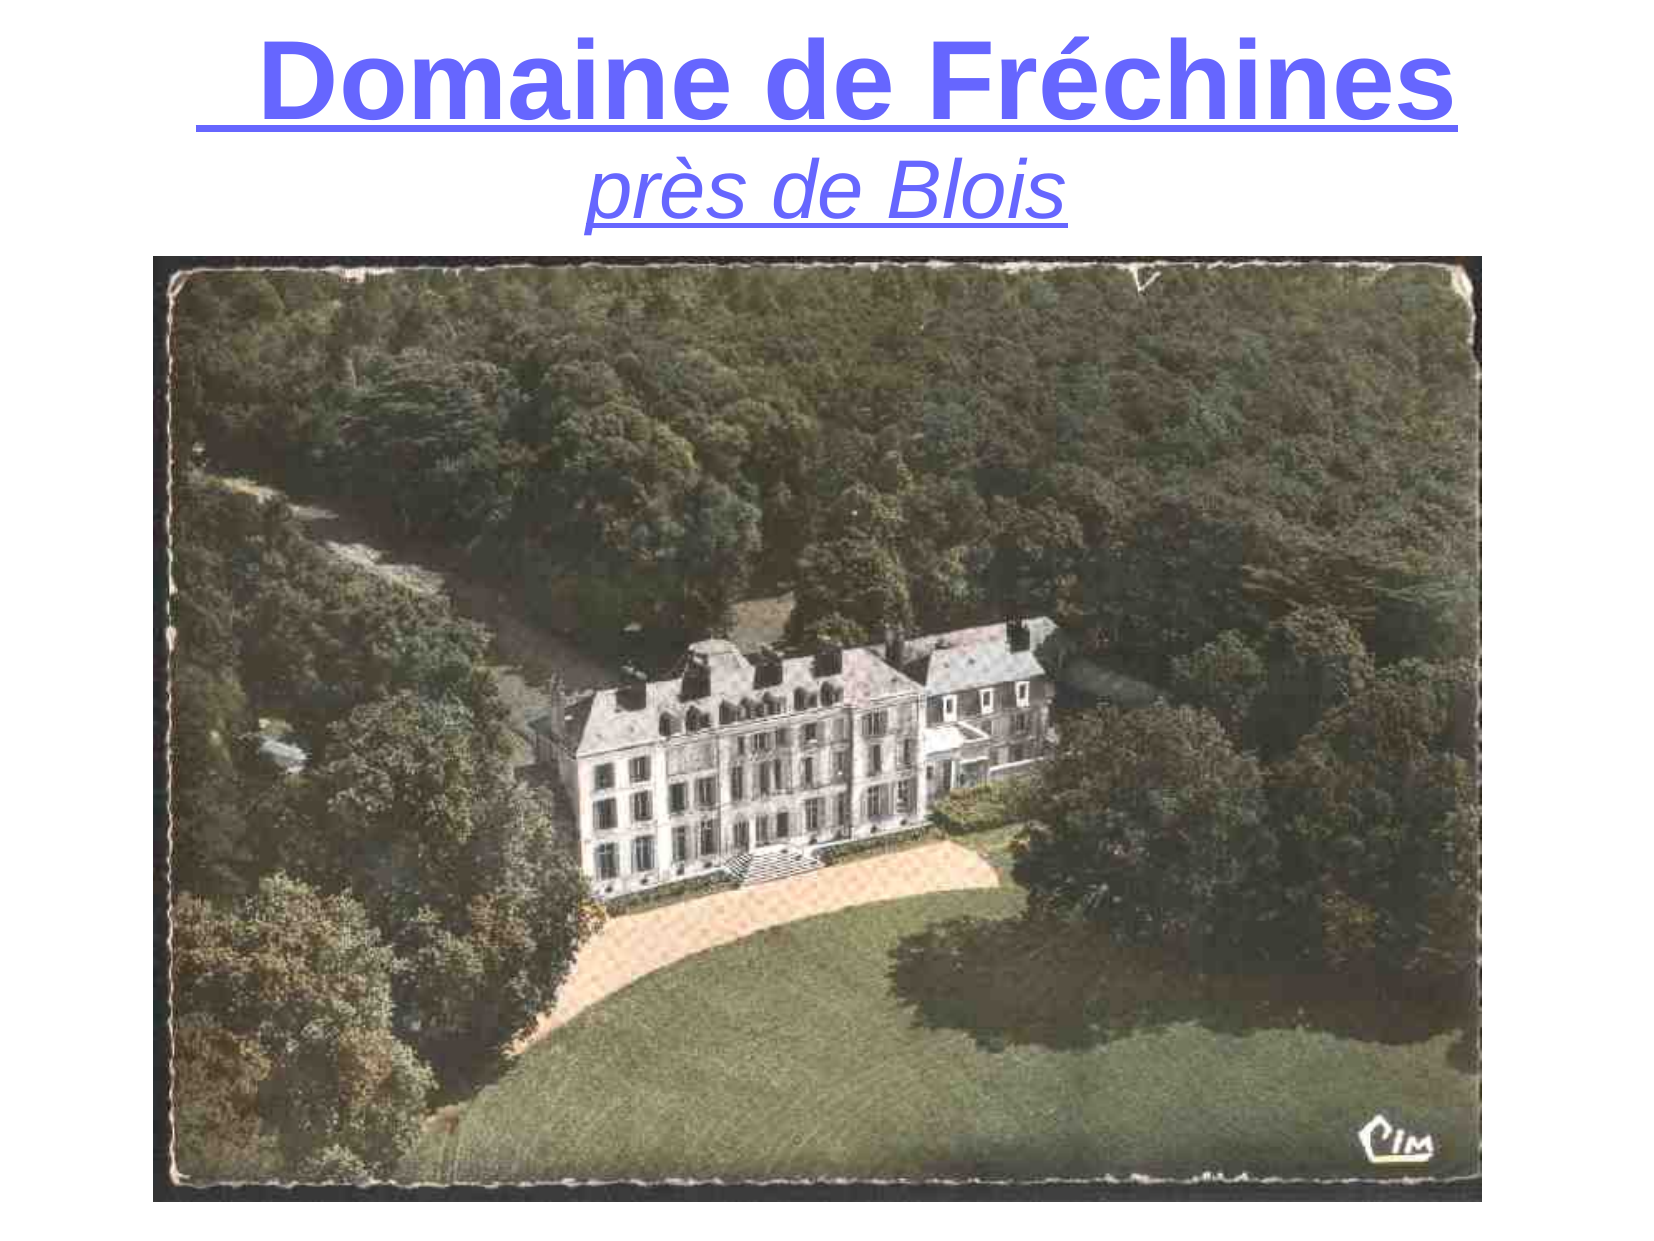

# Domaine de Fréchines près de Blois